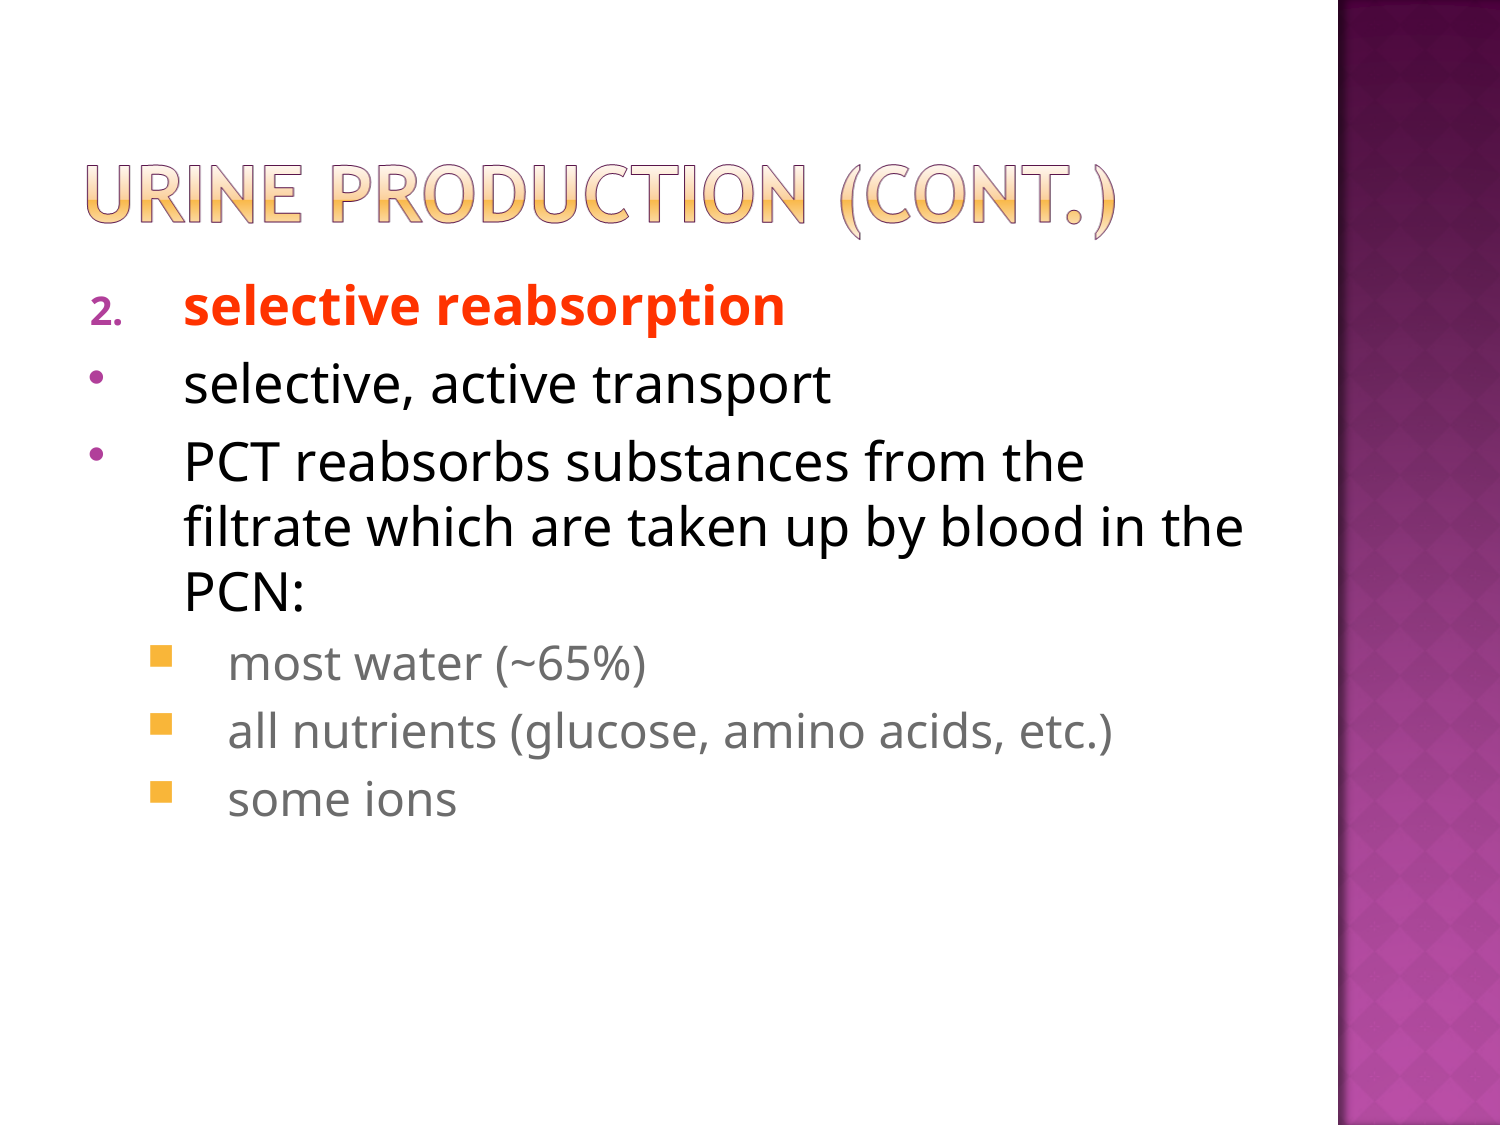

# selective reabsorption
selective, active transport
PCT reabsorbs substances from the filtrate which are taken up by blood in the PCN:
most water (~65%)
all nutrients (glucose, amino acids, etc.)
some ions